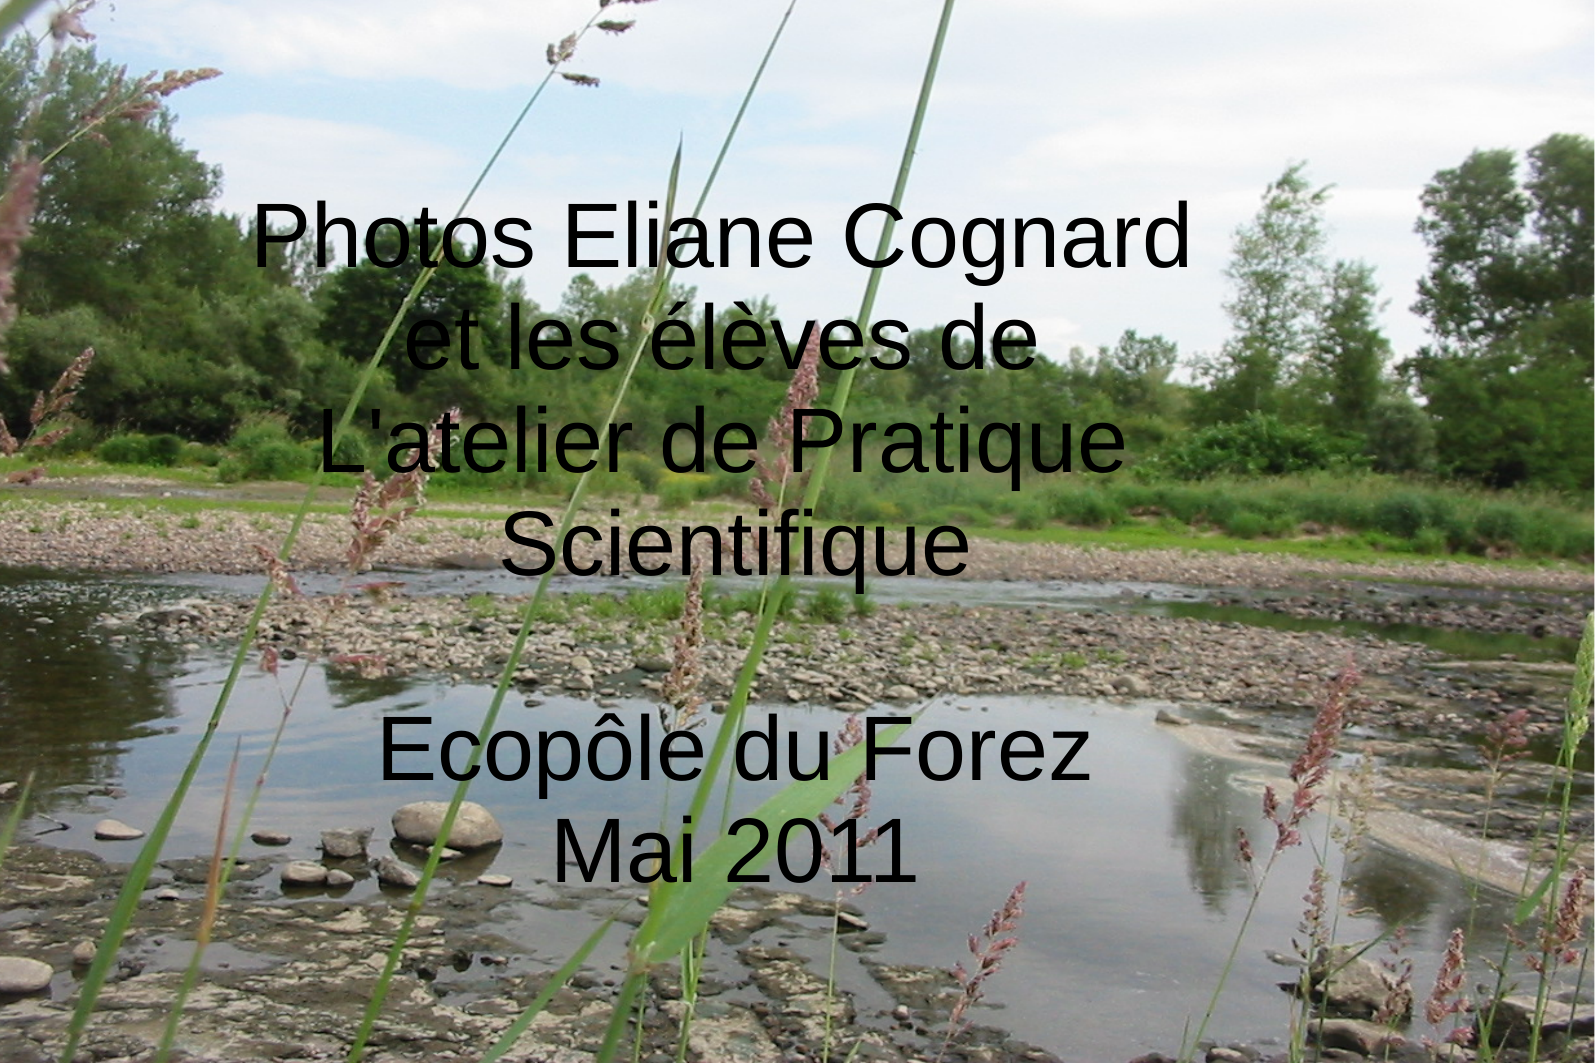

#
Photos Eliane Cognard
et les élèves de
L'atelier de Pratique
Scientifique
Ecopôle du Forez
Mai 2011
Classe de 5ème 8
Collège le Palais
42 110 Feurs